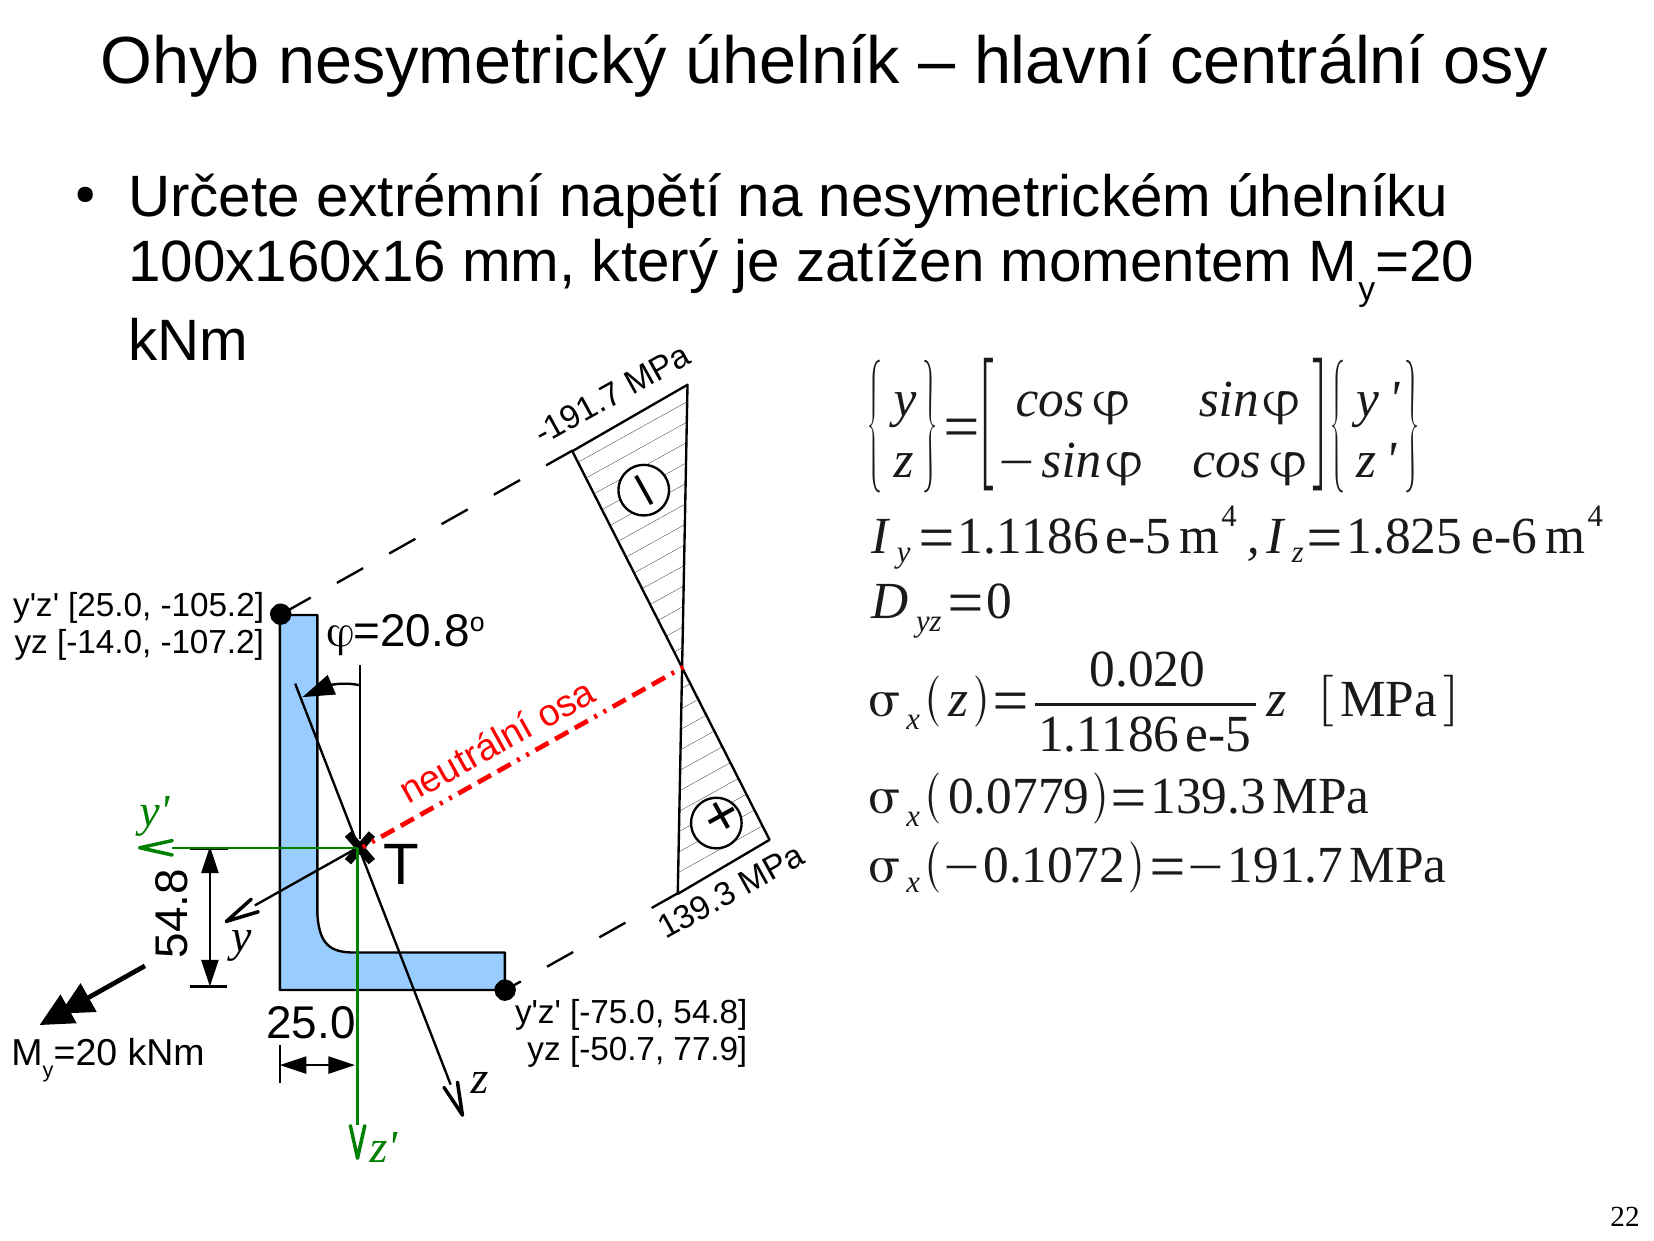

# Ohyb nesymetrický úhelník – hlavní centrální osy
Určete extrémní napětí na nesymetrickém úhelníku 100x160x16 mm, který je zatížen momentem My=20 kNm
-191.7 MPa
–
y'z' [25.0, -105.2]
yz [-14.0, -107.2]
j=20.8o
neutrální osa
+
y'
T
139.3 MPa
54.8
y
y'z' [-75.0, 54.8]
yz [-50.7, 77.9]
25.0
My=20 kNm
z
z'
22